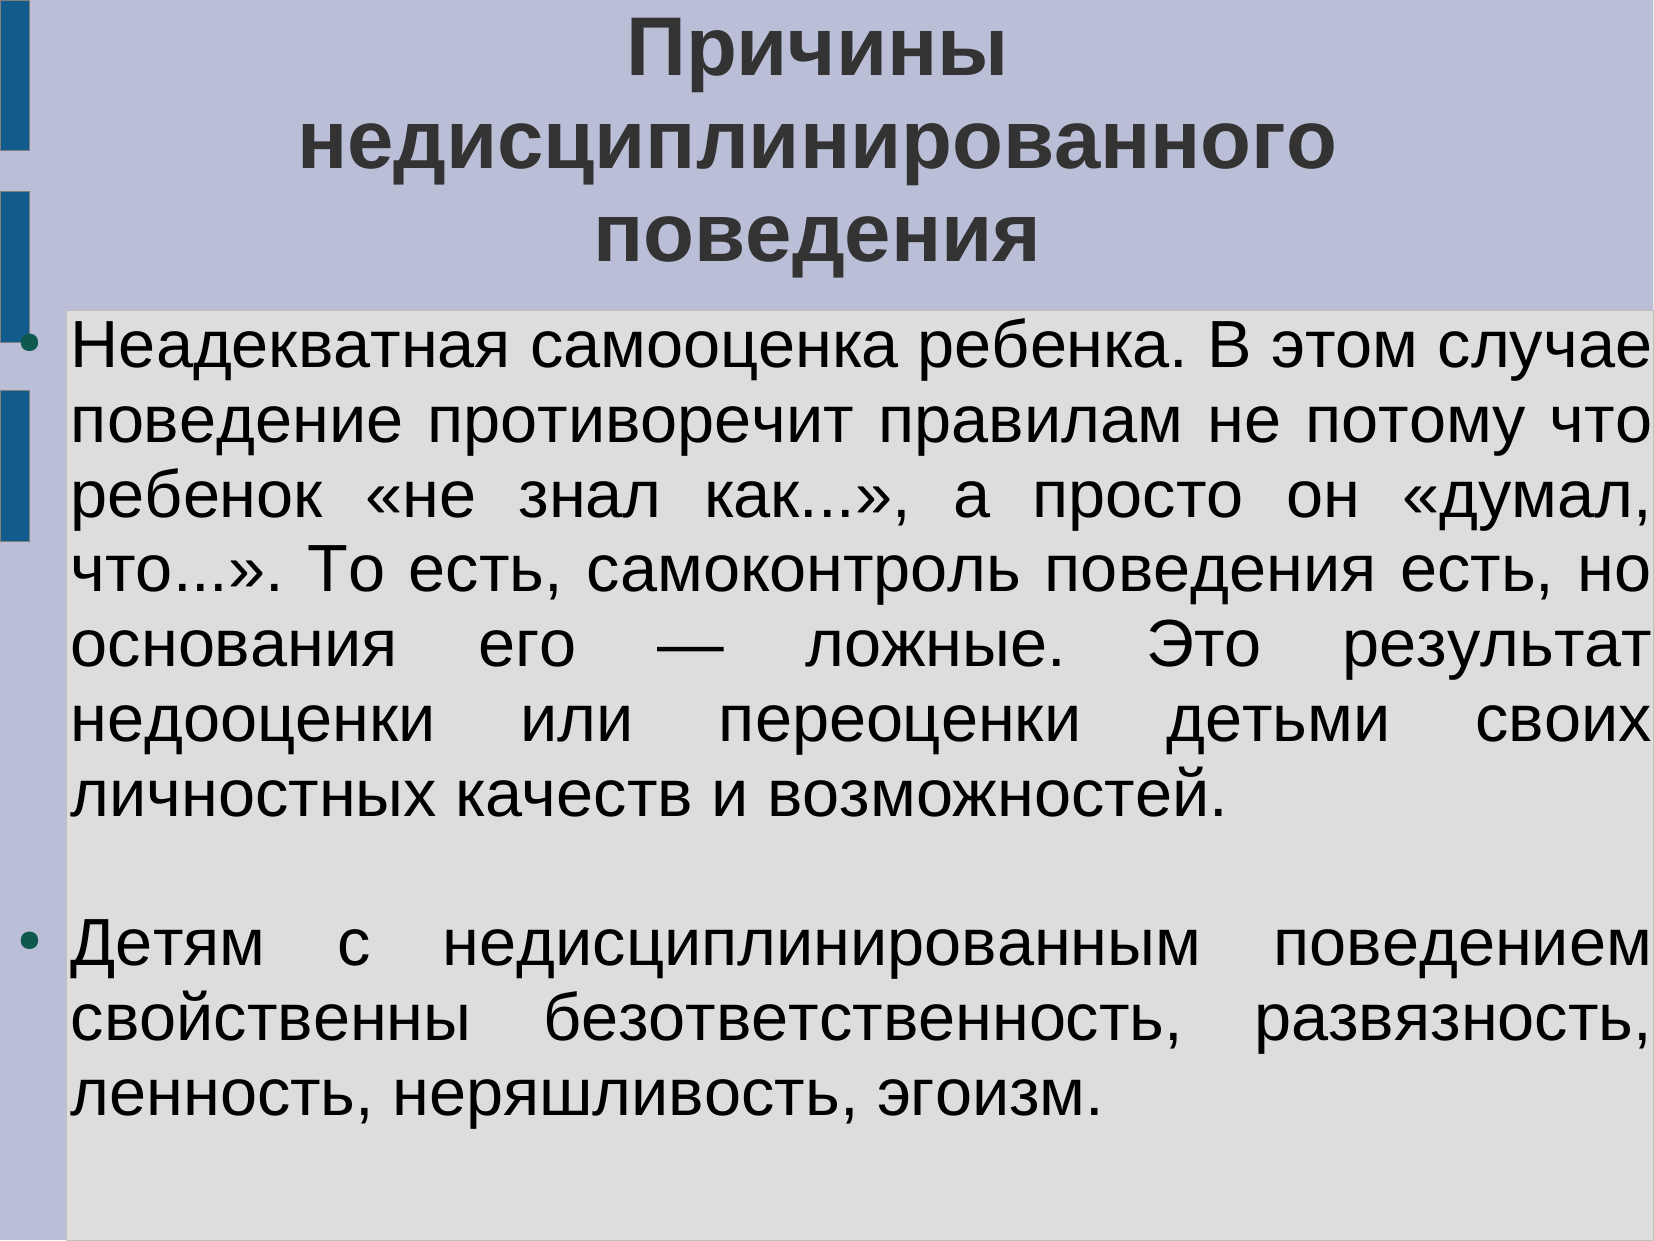

# Причины недисциплинированного поведения
Неадекватная самооценка ребенка. В этом случае поведение противоречит правилам не потому что ребенок «не знал как...», а просто он «думал, что...». То есть, самоконтроль поведения есть, но основания его — ложные. Это результат недооценки или переоценки детьми своих личностных качеств и возможностей.
Детям с недисциплинированным поведением свойственны безответственность, развязность, ленность, неряшливость, эгоизм.